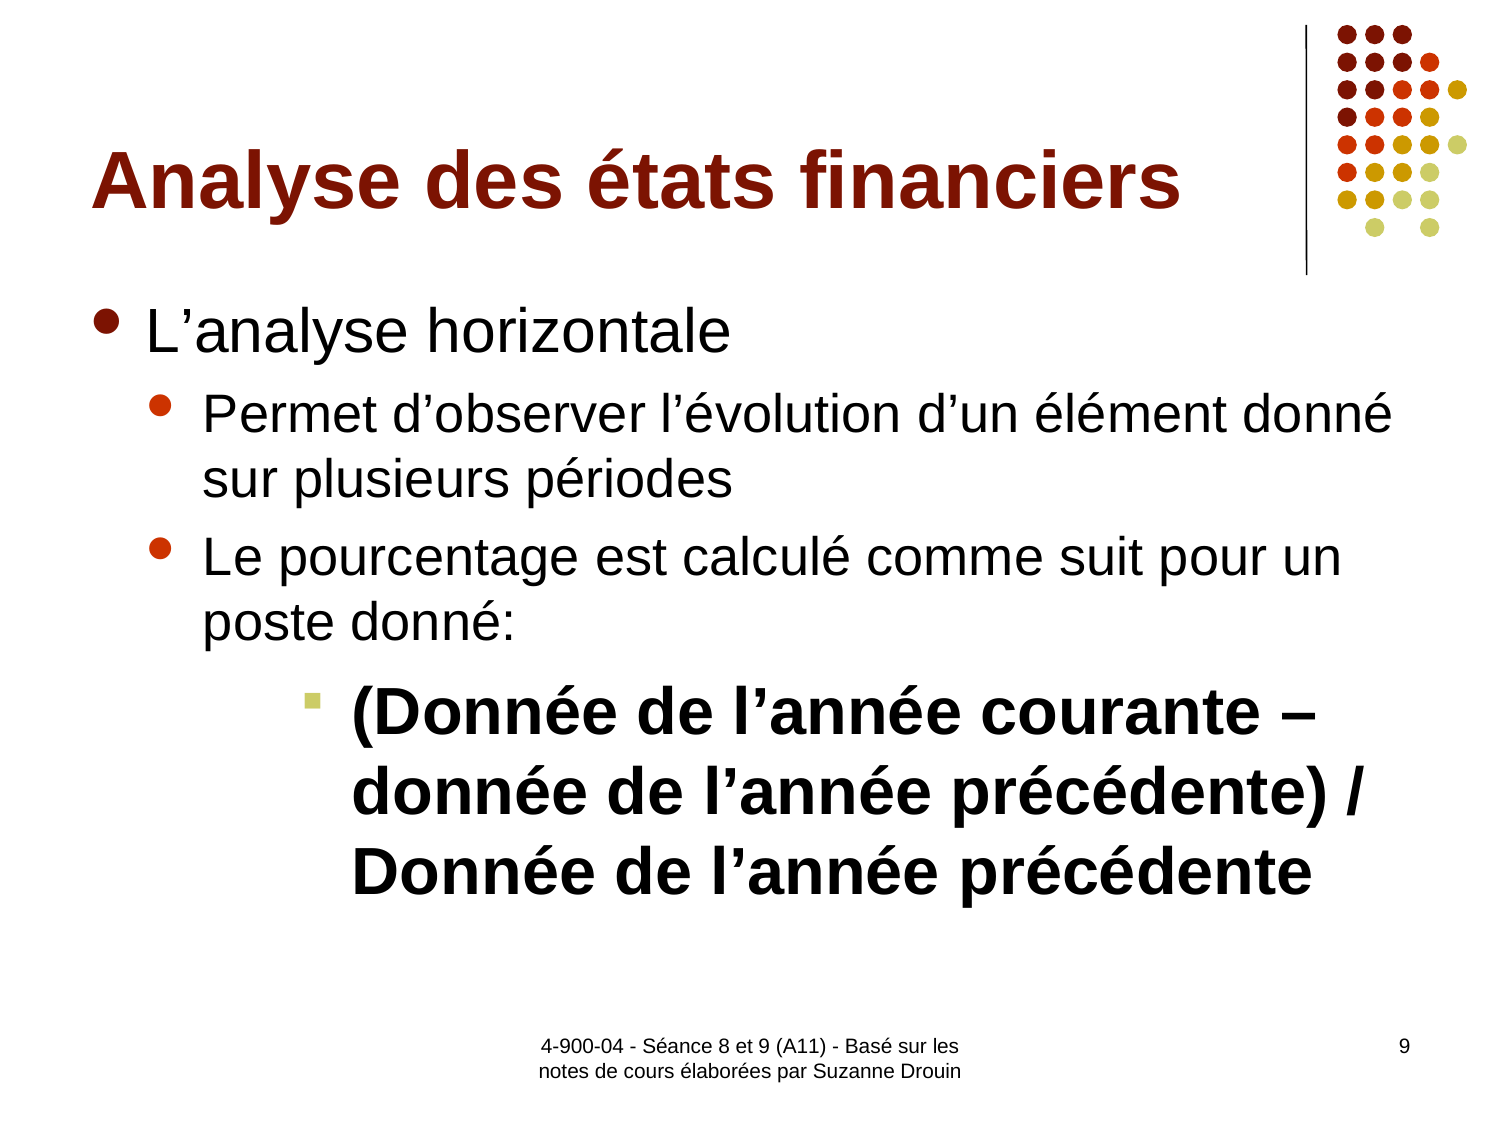

Analyse des états financiers
L’analyse horizontale
Permet d’observer l’évolution d’un élément donné sur plusieurs périodes
Le pourcentage est calculé comme suit pour un poste donné:
(Donnée de l’année courante – donnée de l’année précédente) / Donnée de l’année précédente
4-900-04 - Séance 8 et 9 (A11) - Basé sur les notes de cours élaborées par Suzanne Drouin